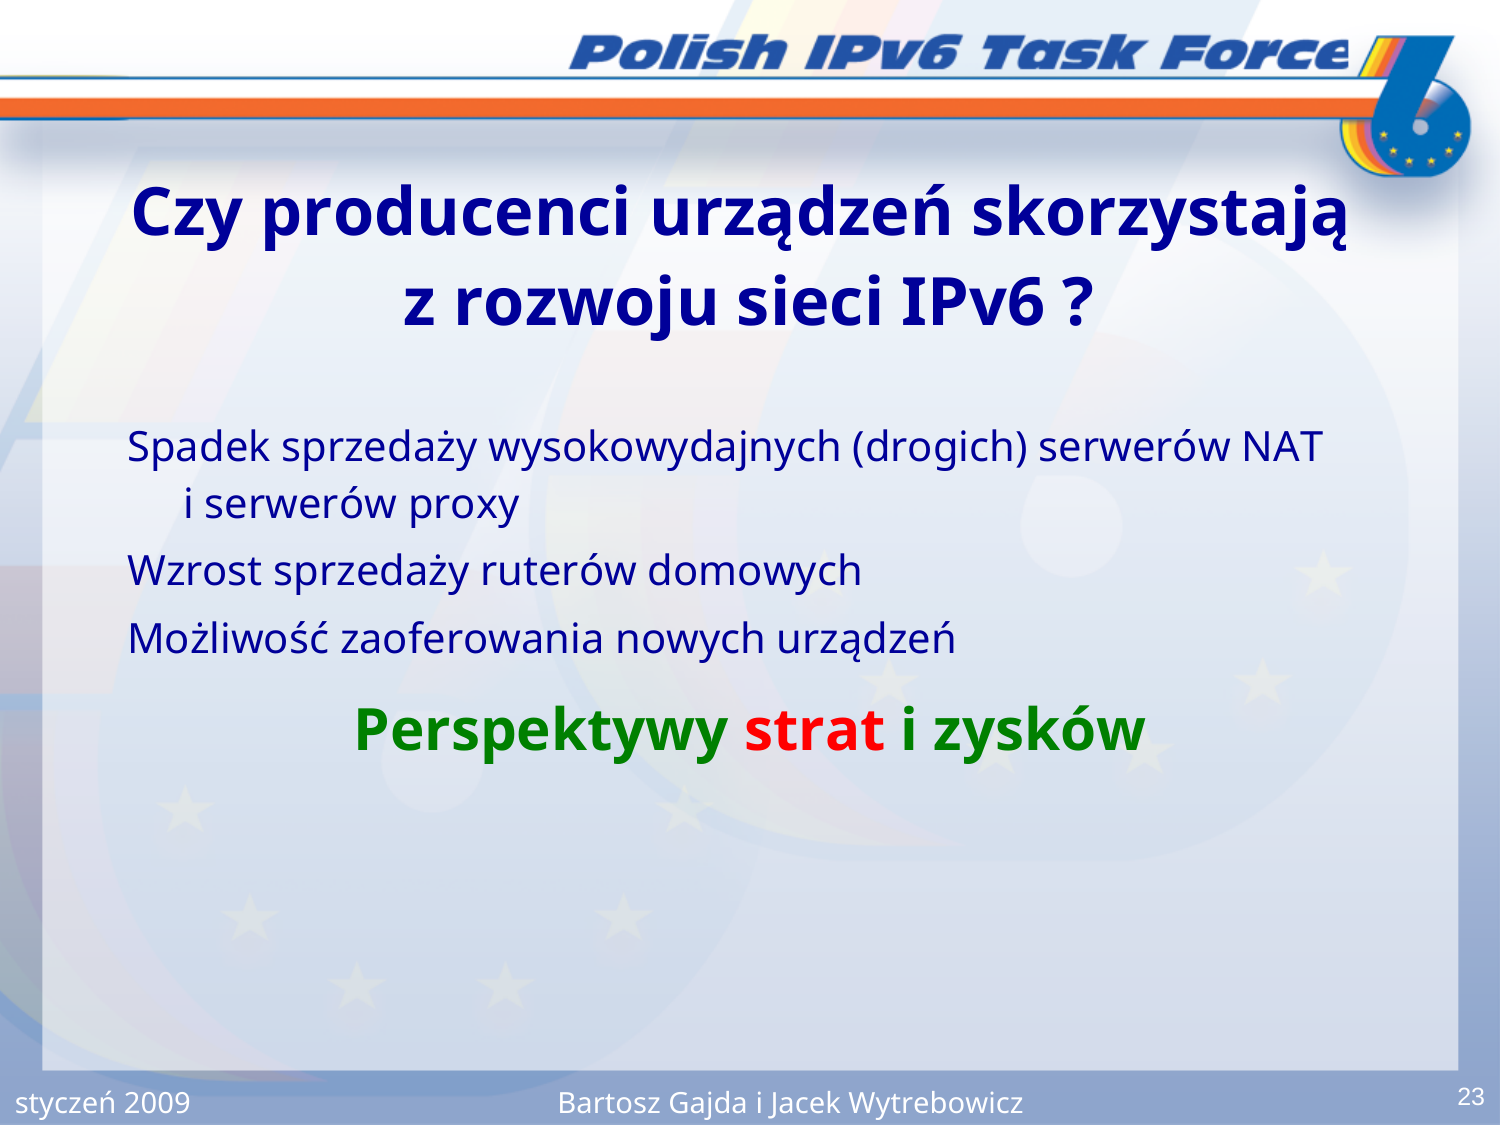

# Czy producenci urządzeń skorzystają z rozwoju sieci IPv6 ?
Spadek sprzedaży wysokowydajnych (drogich) serwerów NAT
i serwerów proxy
Wzrost sprzedaży ruterów domowych
Możliwość zaoferowania nowych urządzeń
Perspektywy strat i zysków
styczeń 2009
Bartosz Gajda i Jacek Wytrebowicz
23